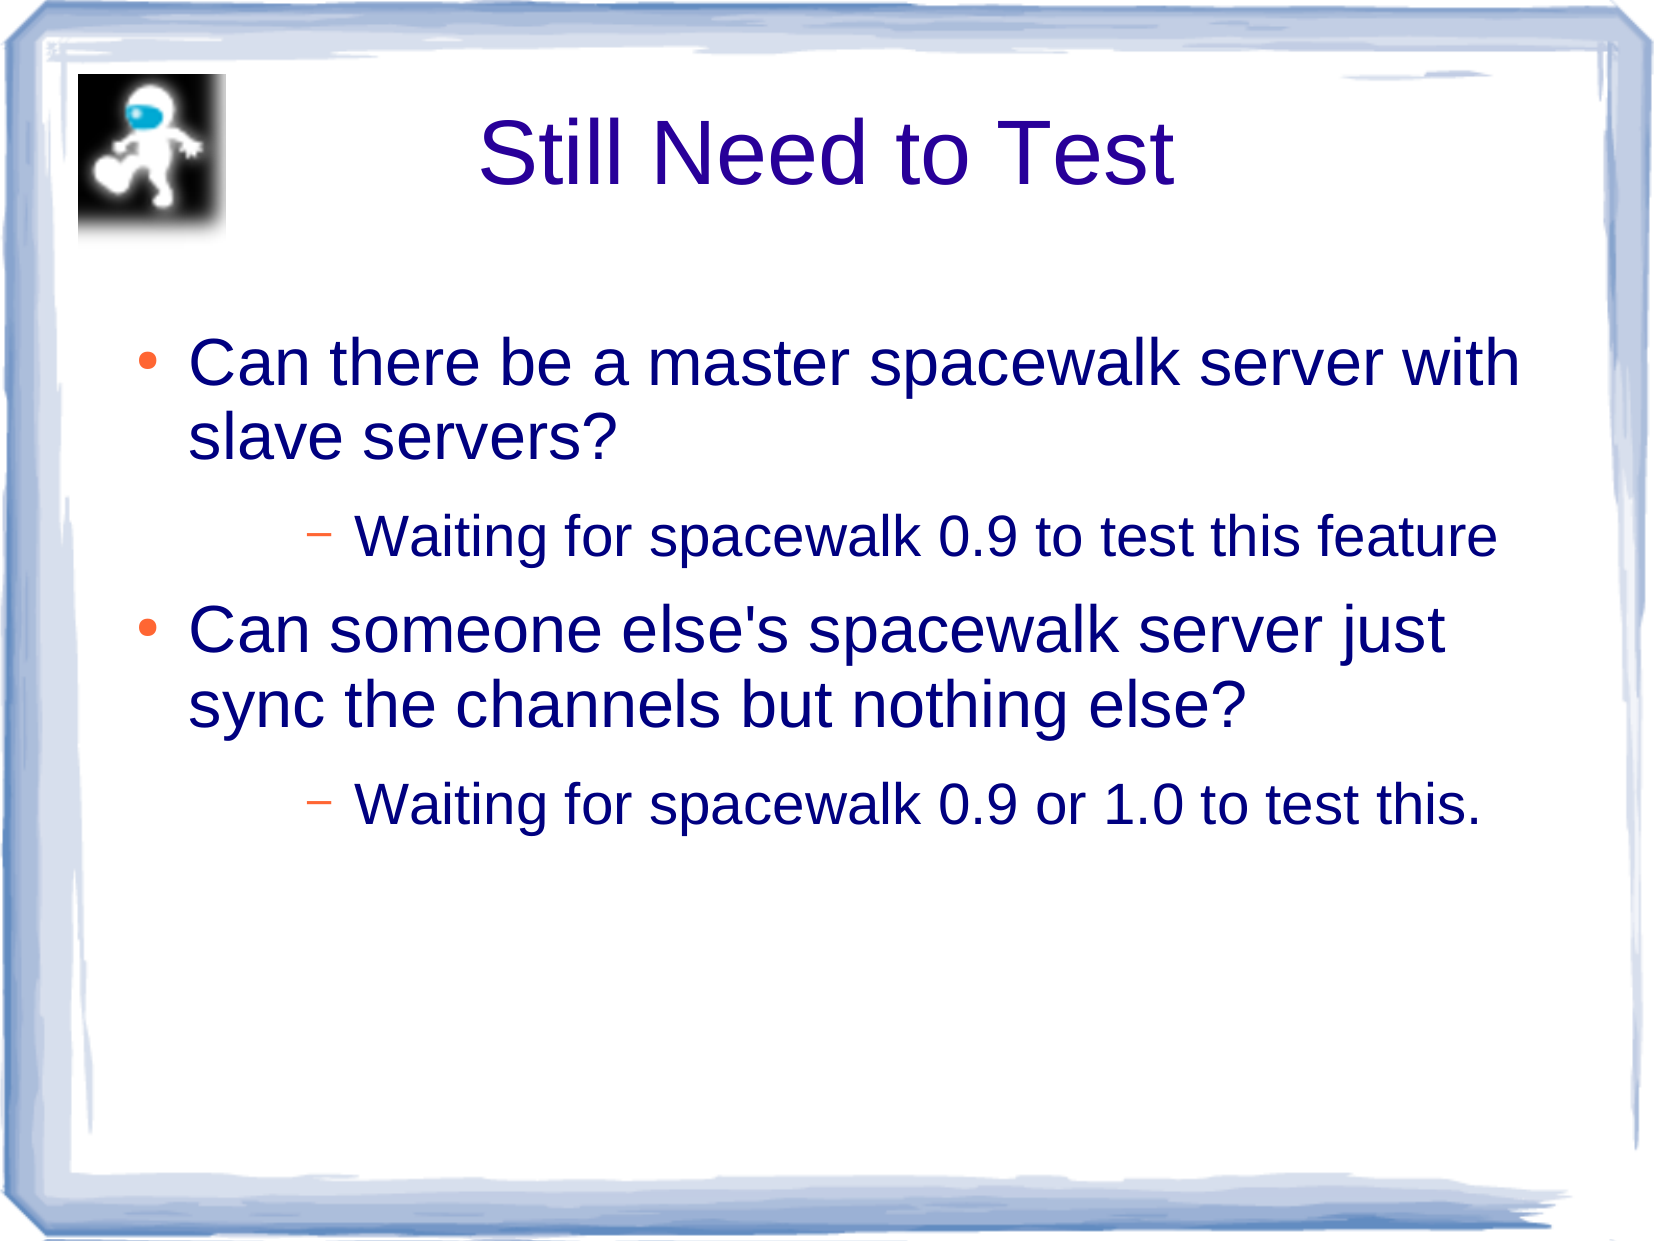

# Still Need to Test
Can there be a master spacewalk server with slave servers?
Waiting for spacewalk 0.9 to test this feature
Can someone else's spacewalk server just sync the channels but nothing else?
Waiting for spacewalk 0.9 or 1.0 to test this.